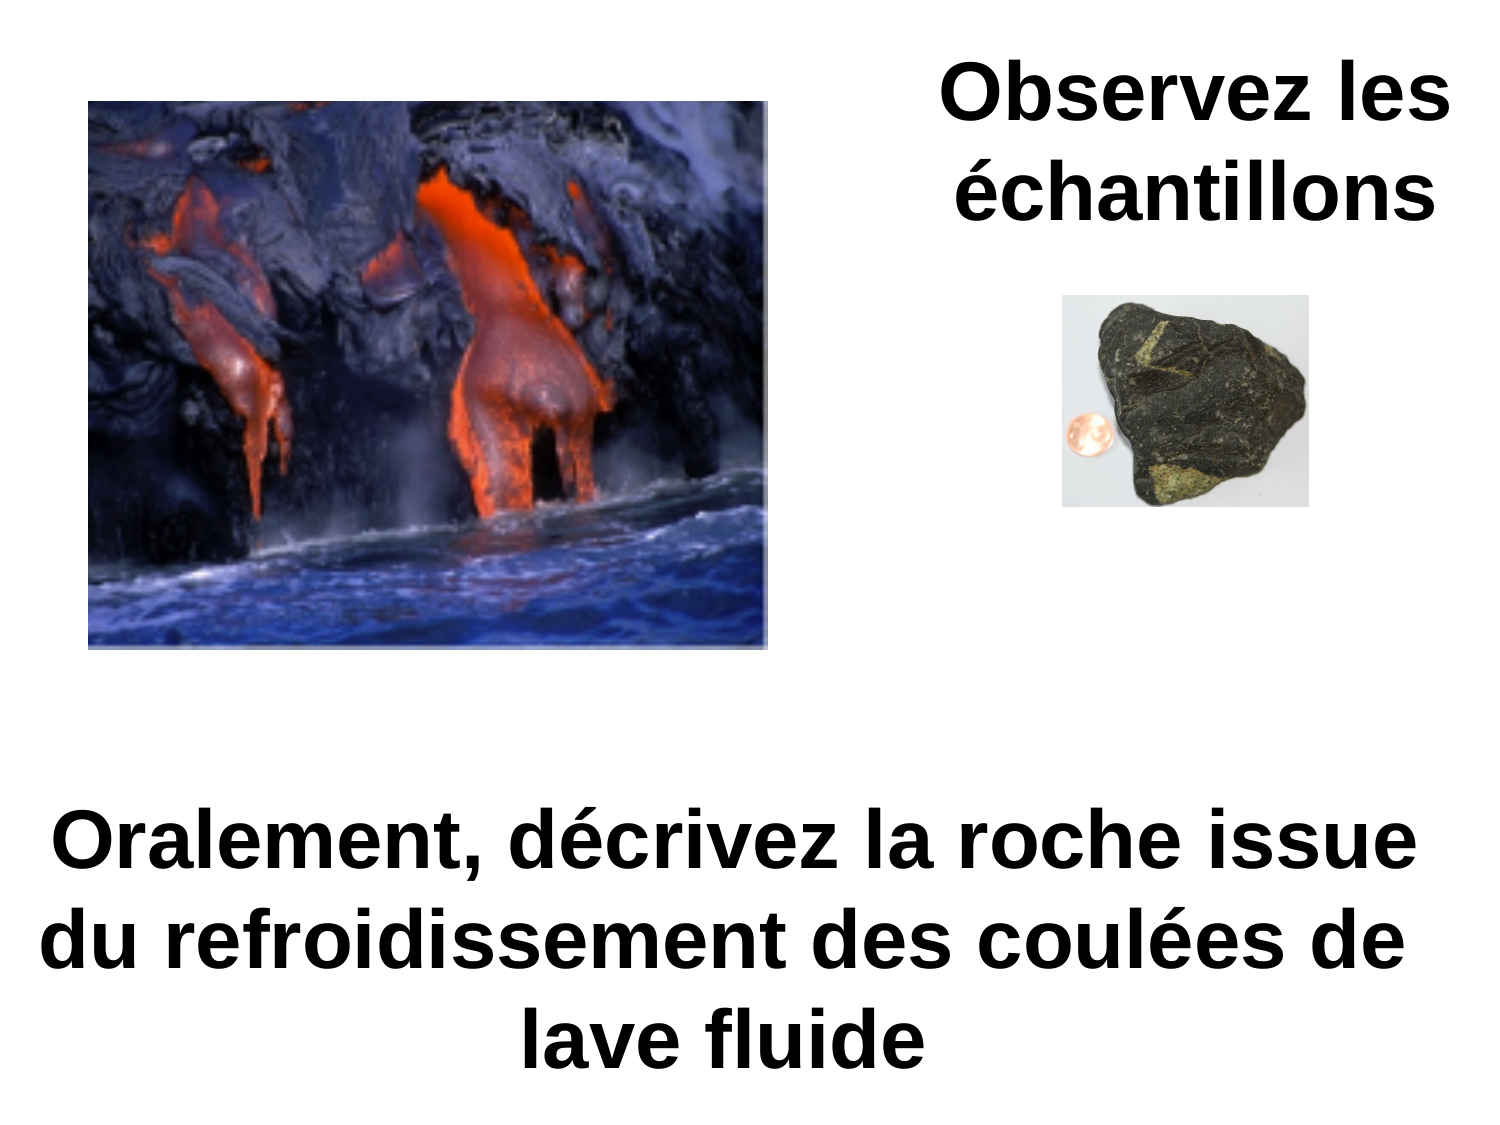

Observez les échantillons
 Oralement, décrivez la roche issue du refroidissement des coulées de lave fluide